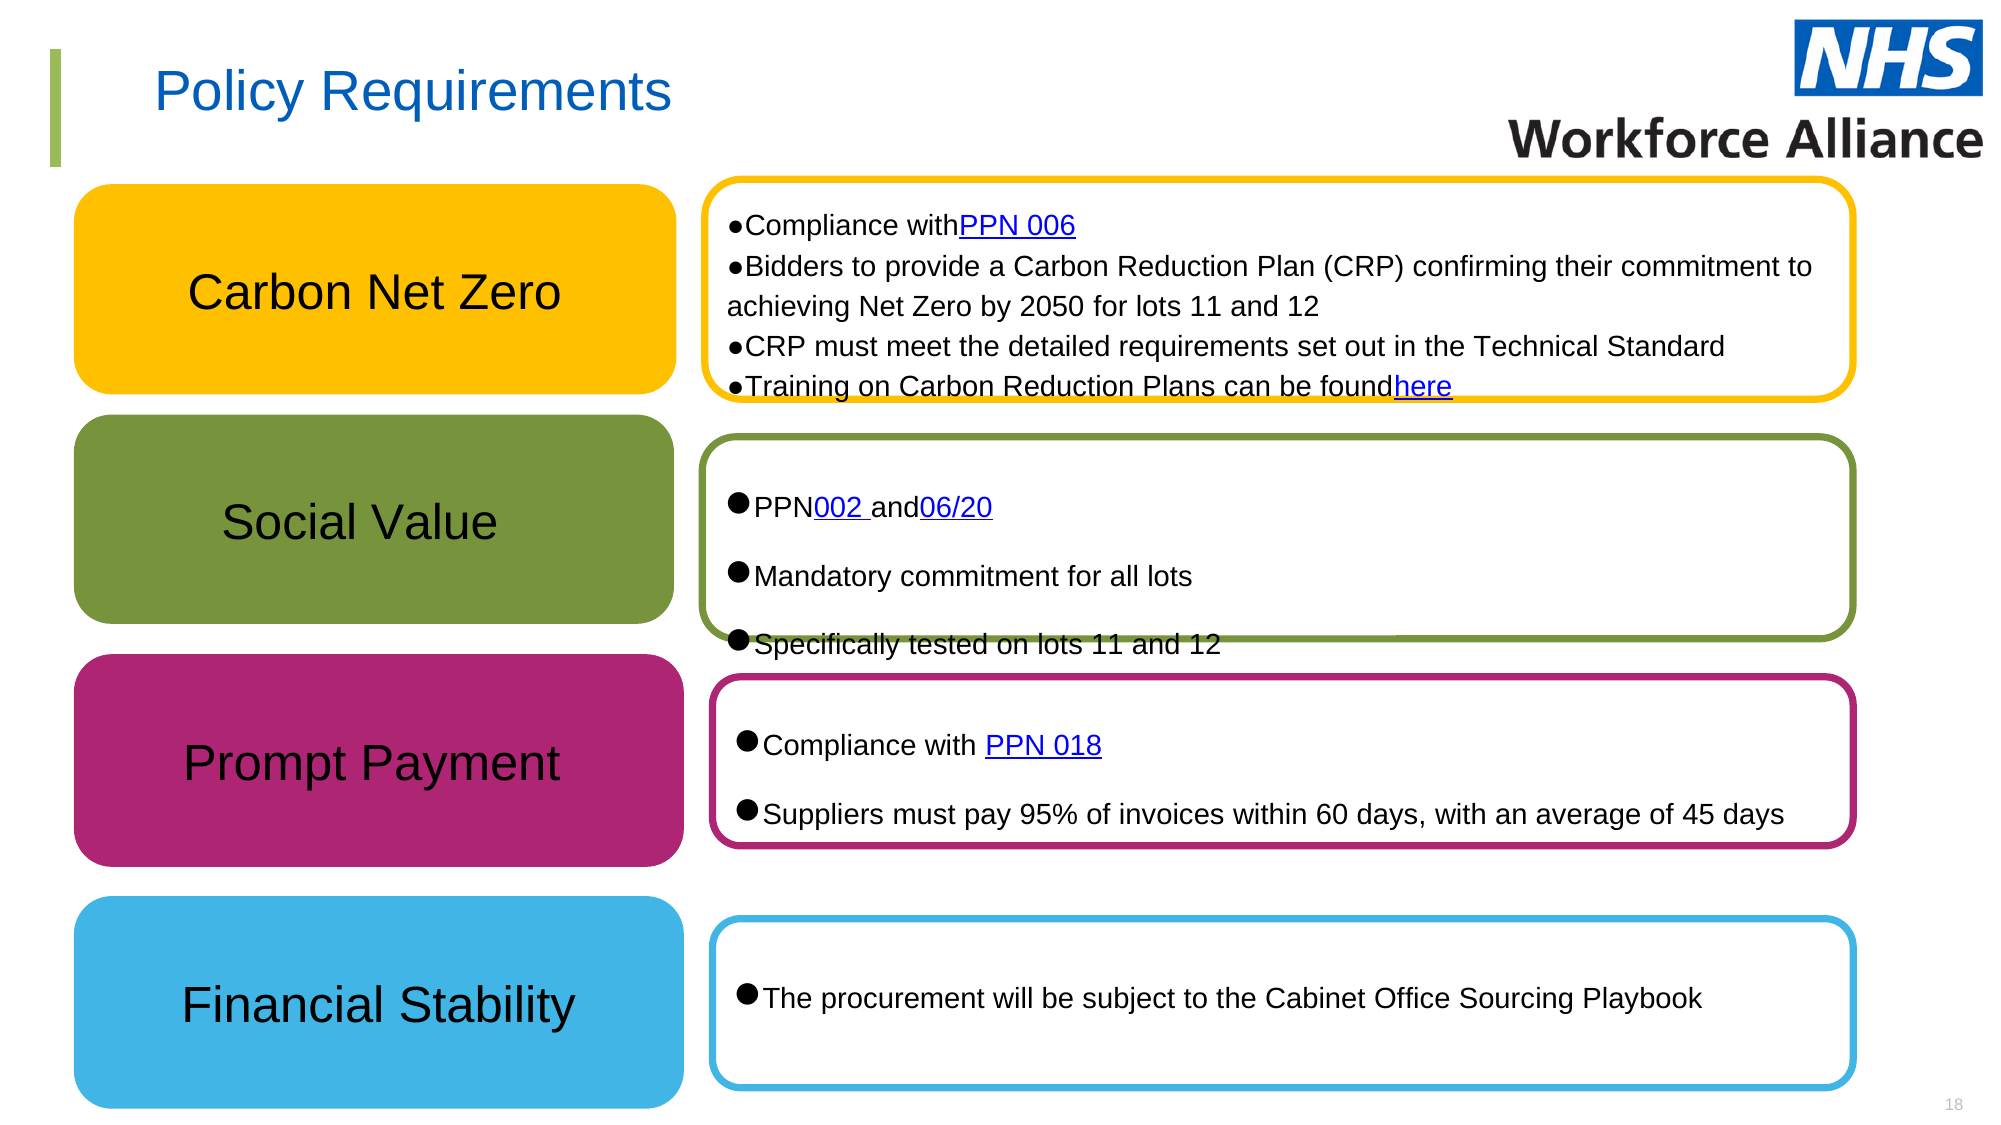

# Policy Requirements
●Compliance withPPN 006
●Bidders to provide a Carbon Reduction Plan (CRP) confirming their commitment to achieving Net Zero by 2050​ for lots 11 and 12
●CRP must meet the detailed requirements set out in the Technical Standard​
●Training on Carbon Reduction Plans can be foundhere
Carbon Net Zero
Social Value
●PPN002 and06/20
●Mandatory commitment for all lots
●Specifically tested on lots 11 and 12
Prompt Payment
●Compliance with PPN 018
●Suppliers must pay 95% of invoices within 60 days, with an average of 45 days
Financial Stability
●The procurement will be subject to the Cabinet Office Sourcing Playbook